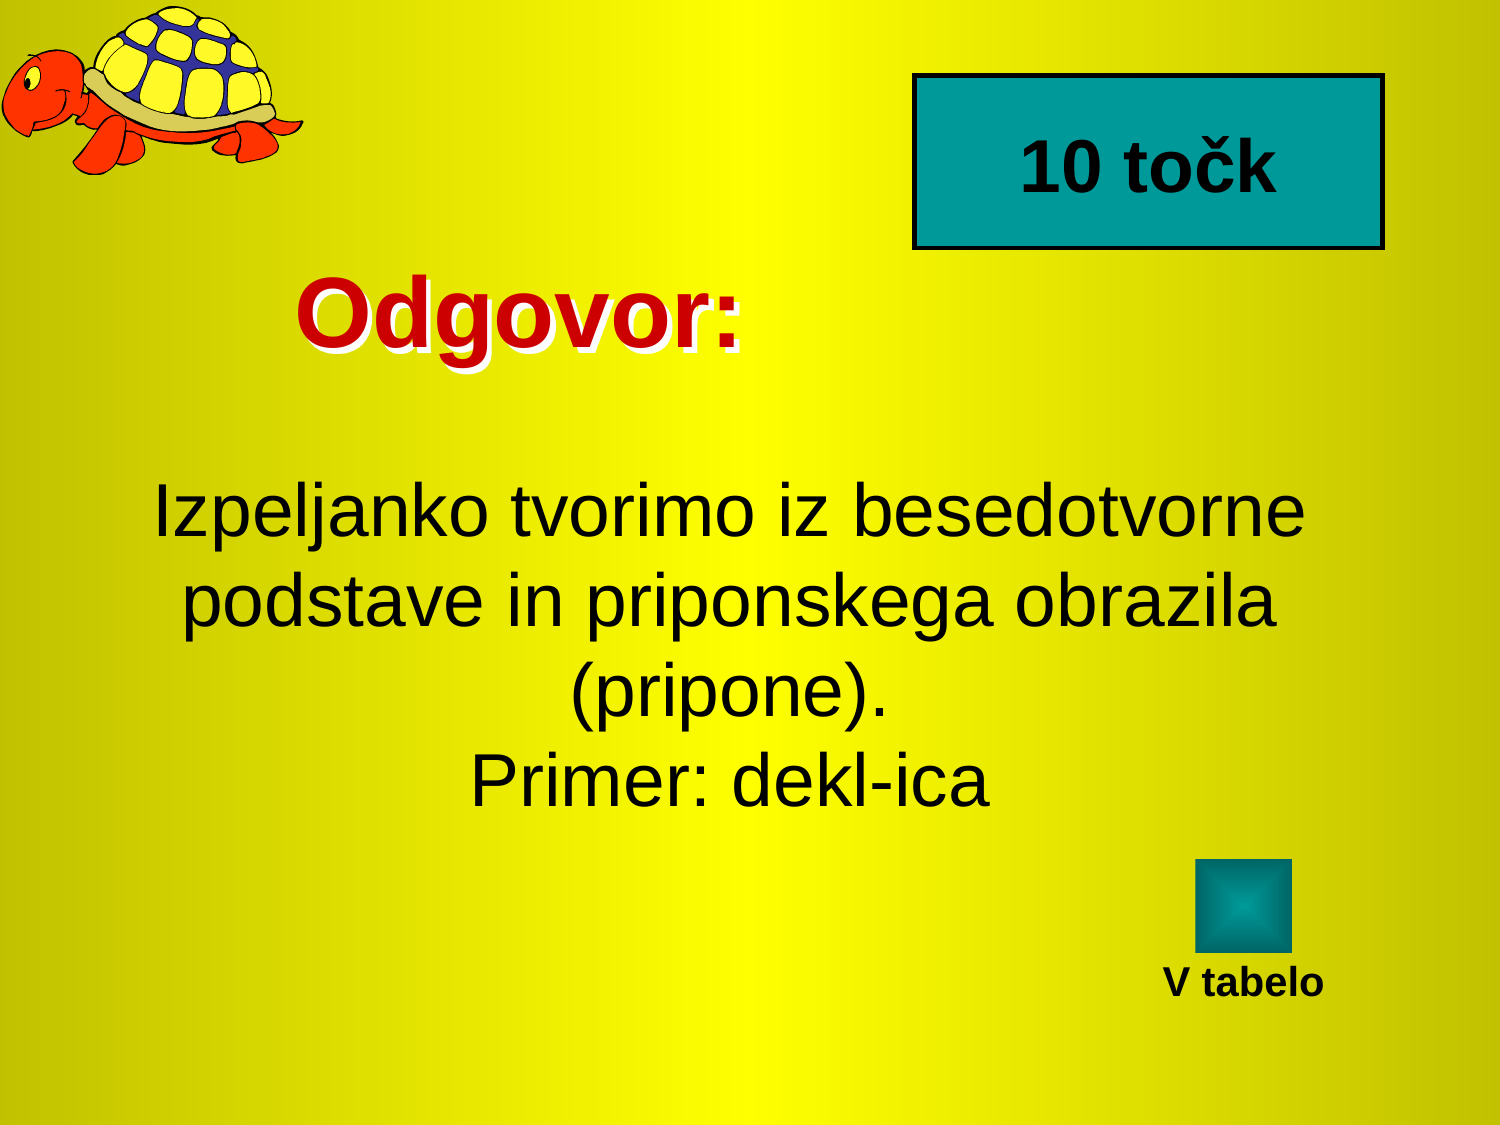

10 točk
# Odgovor:
Izpeljanko tvorimo iz besedotvorne podstave in priponskega obrazila (pripone).
Primer: dekl-ica
V tabelo